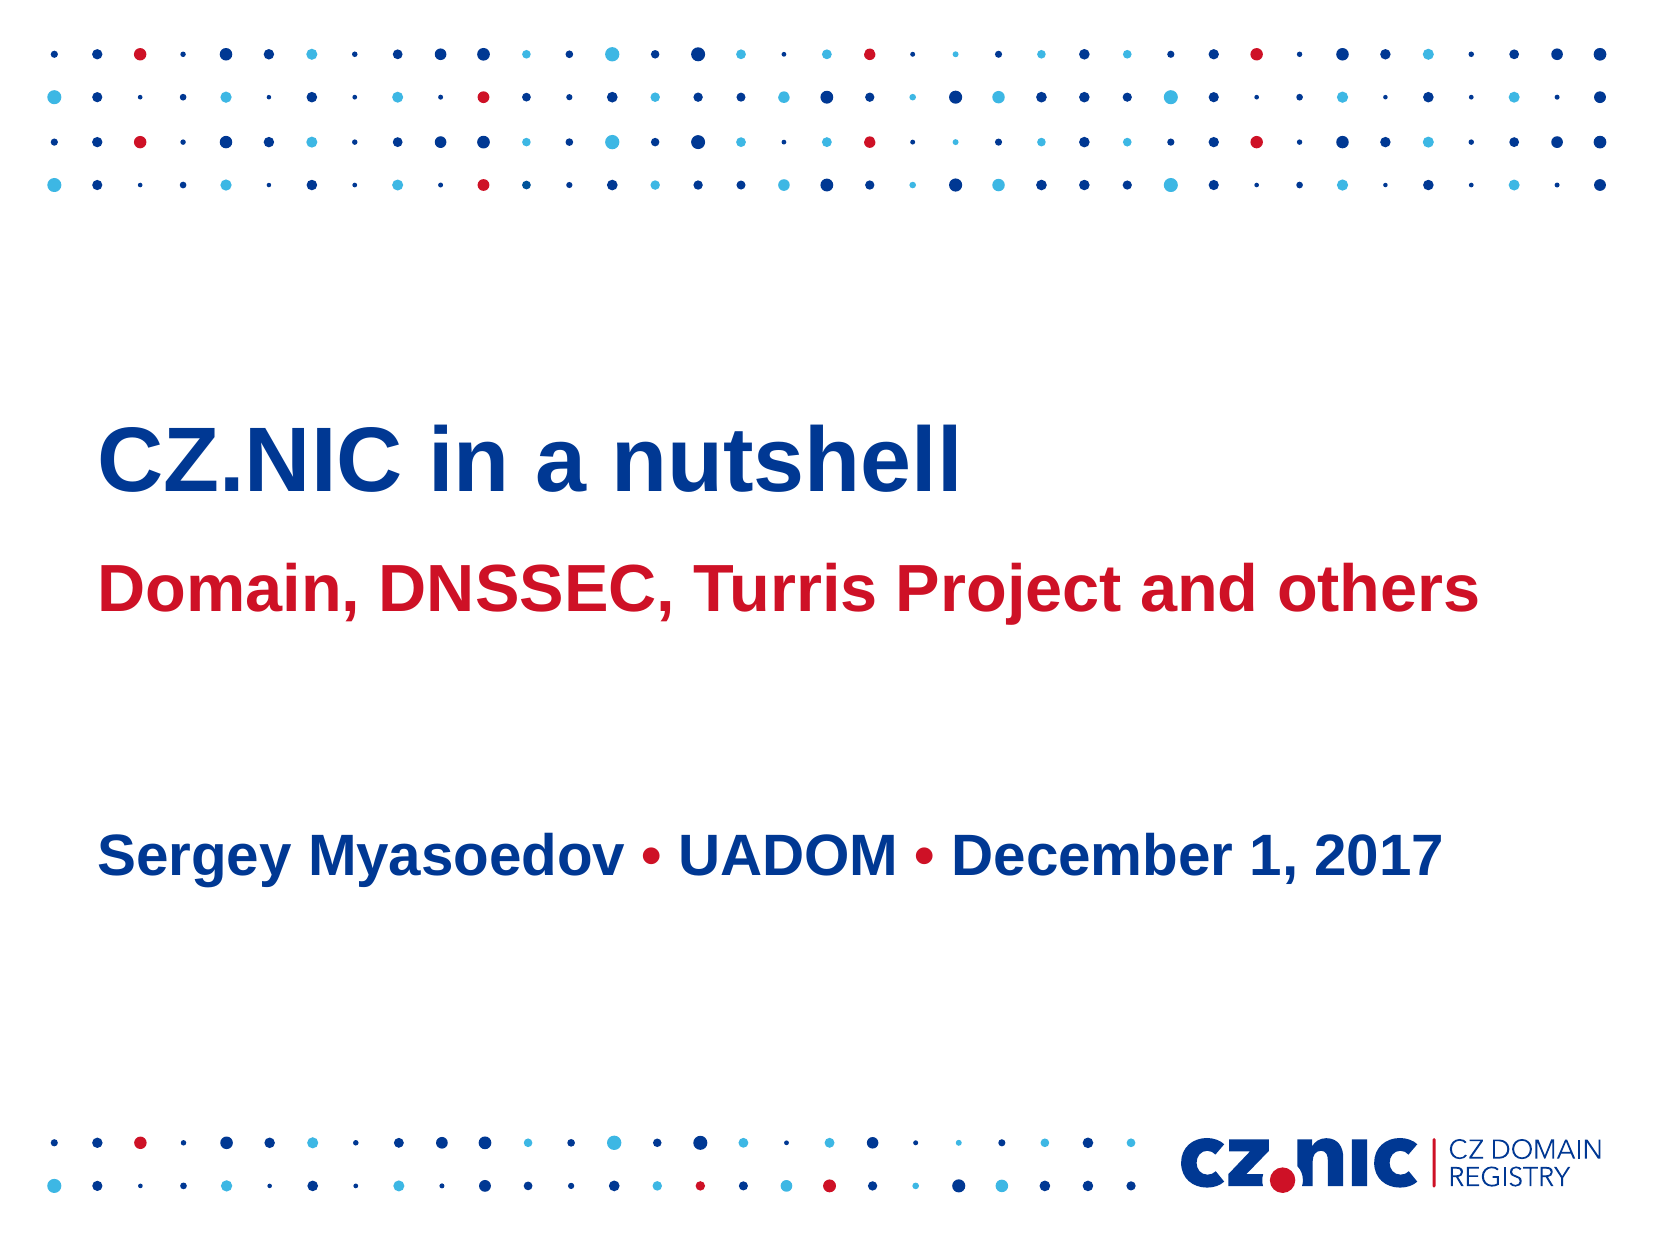

CZ.NIC in a nutshell
Domain, DNSSEC, Turris Project and others
Sergey Myasoedov • UADOM • December 1, 2017